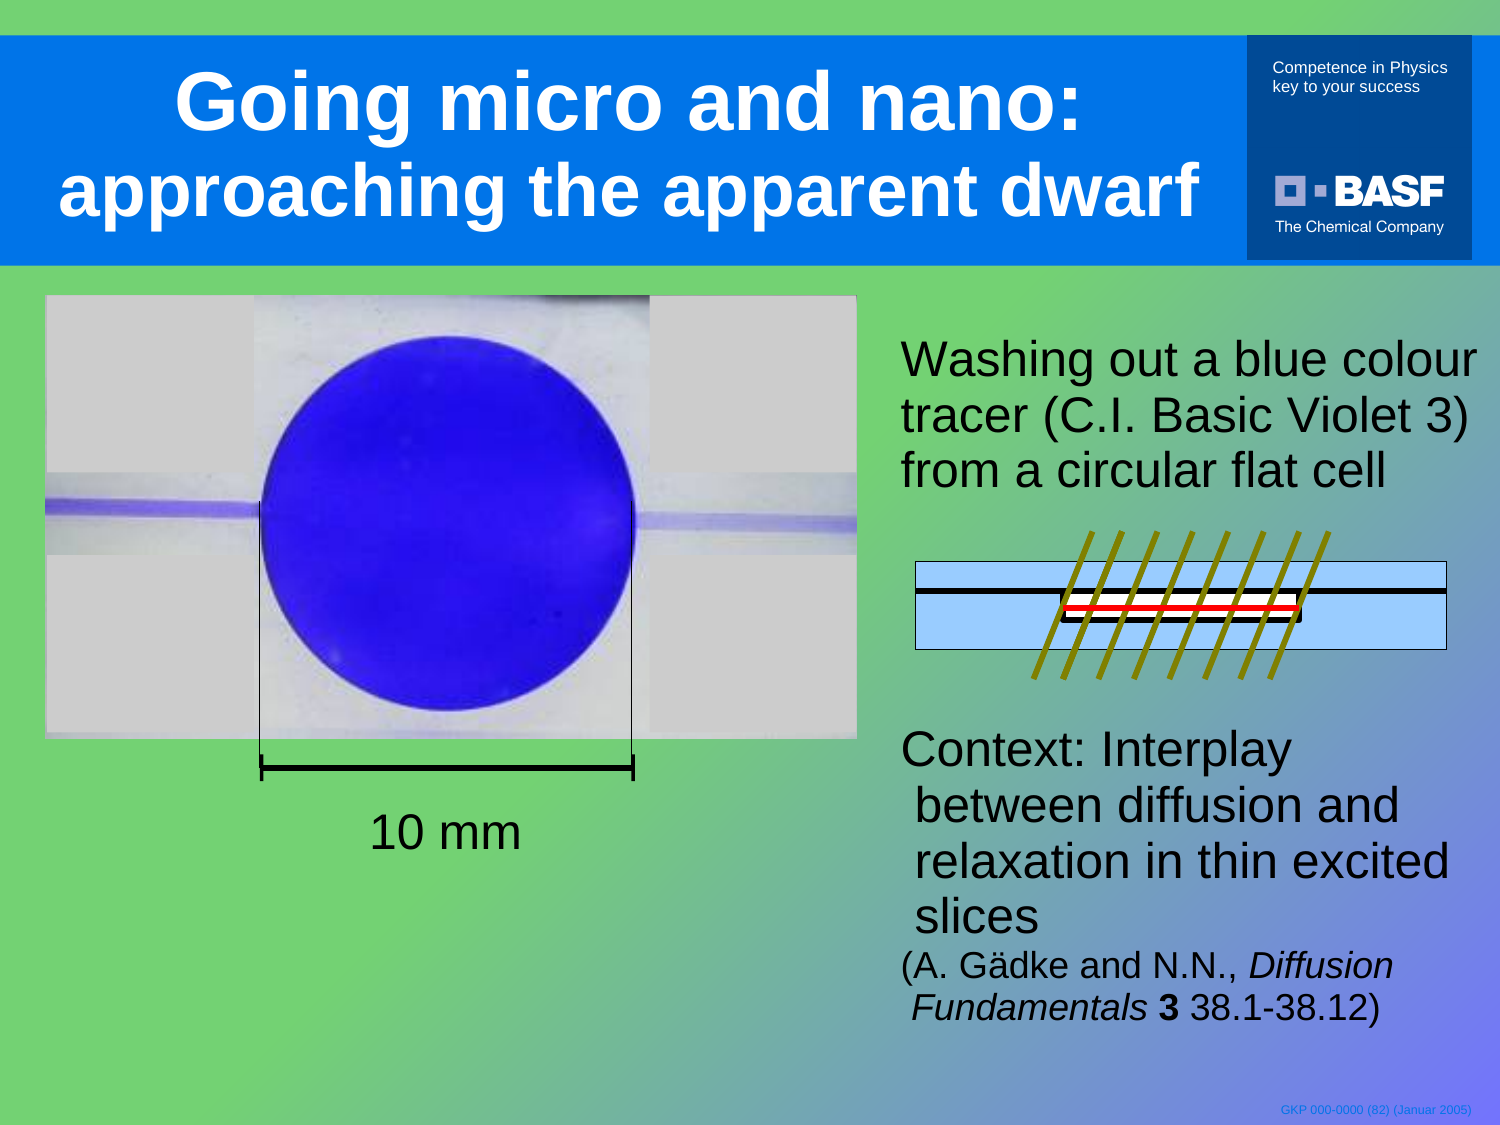

# Going micro and nano: approaching the apparent dwarf
Washing out a blue colour
tracer (C.I. Basic Violet 3)
from a circular flat cell
Context: Interplay
 between diffusion and
 relaxation in thin excited
 slices
(A. Gädke and N.N., Diffusion
 Fundamentals 3 38.1-38.12)
10 mm